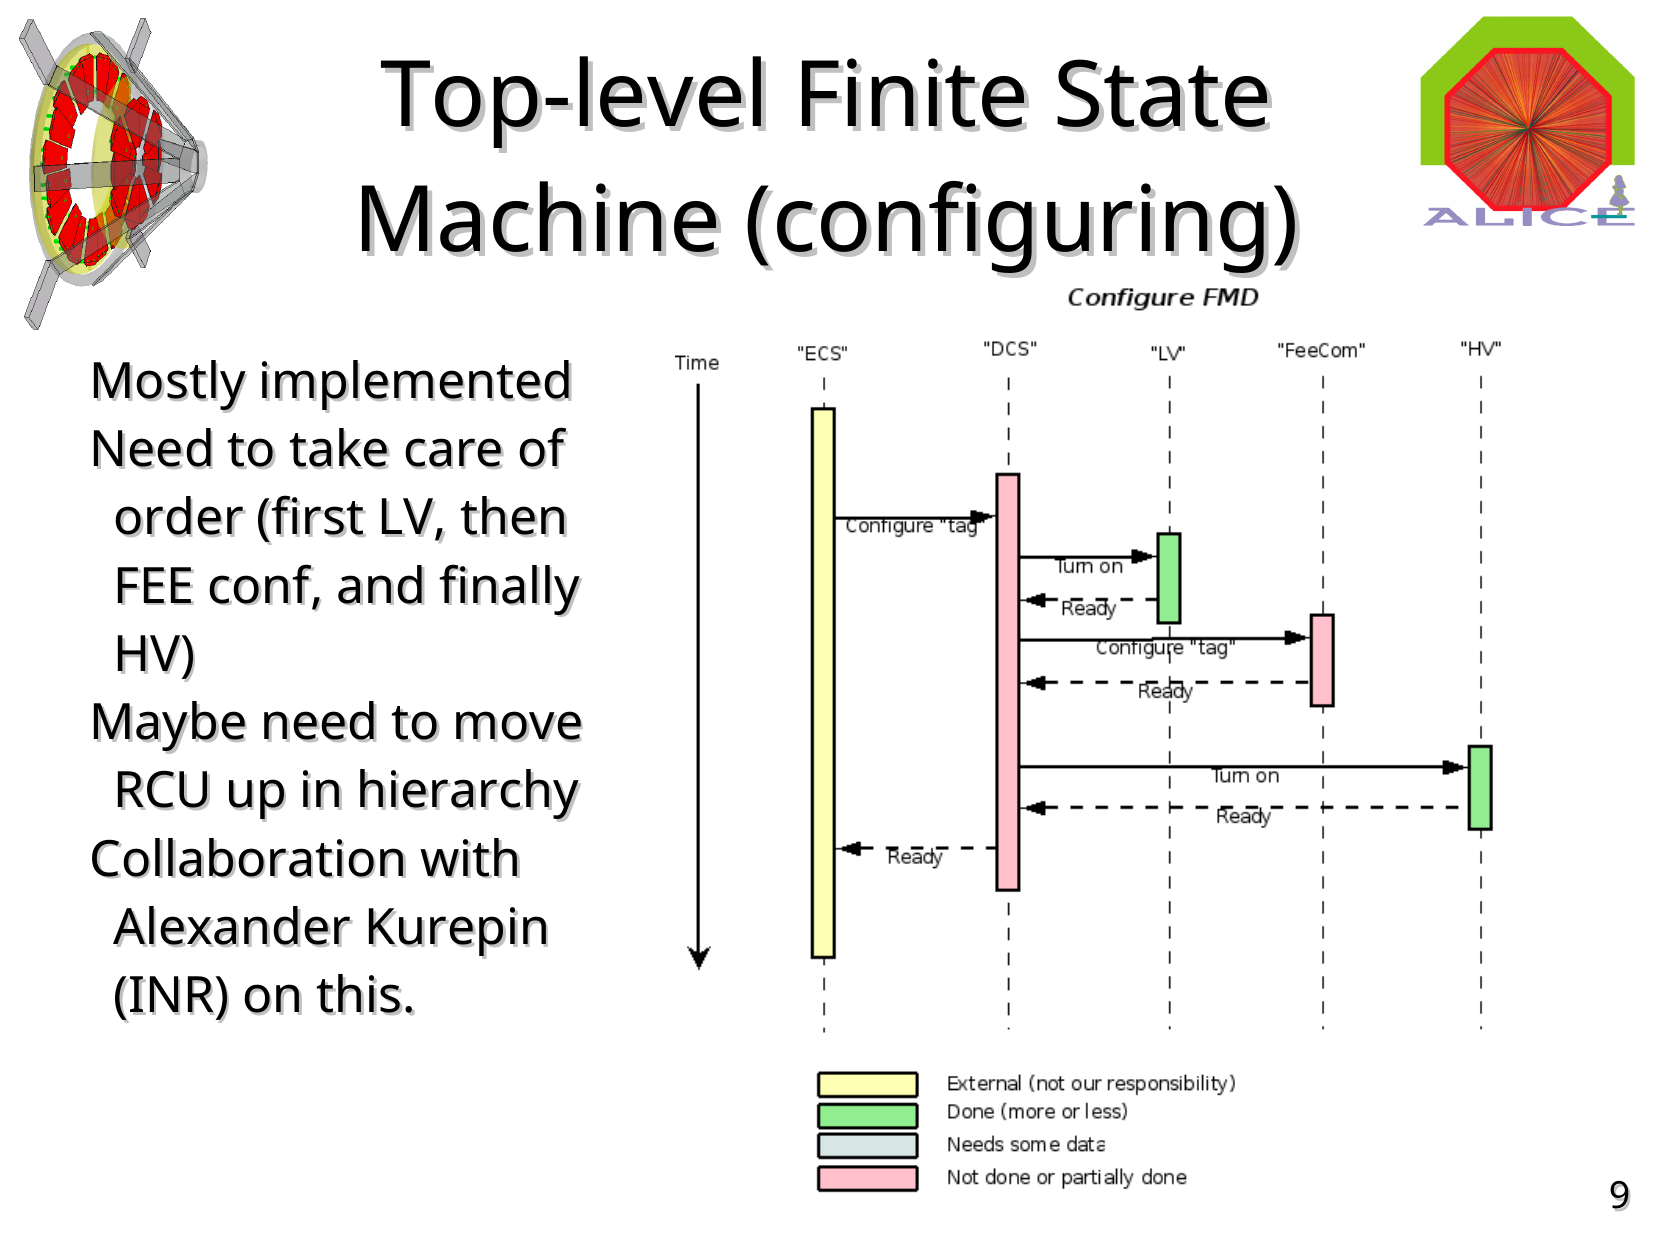

# Top-level Finite State Machine (configuring)
Mostly implemented
Need to take care of order (first LV, then FEE conf, and finally HV)
Maybe need to move RCU up in hierarchy
Collaboration with Alexander Kurepin (INR) on this.